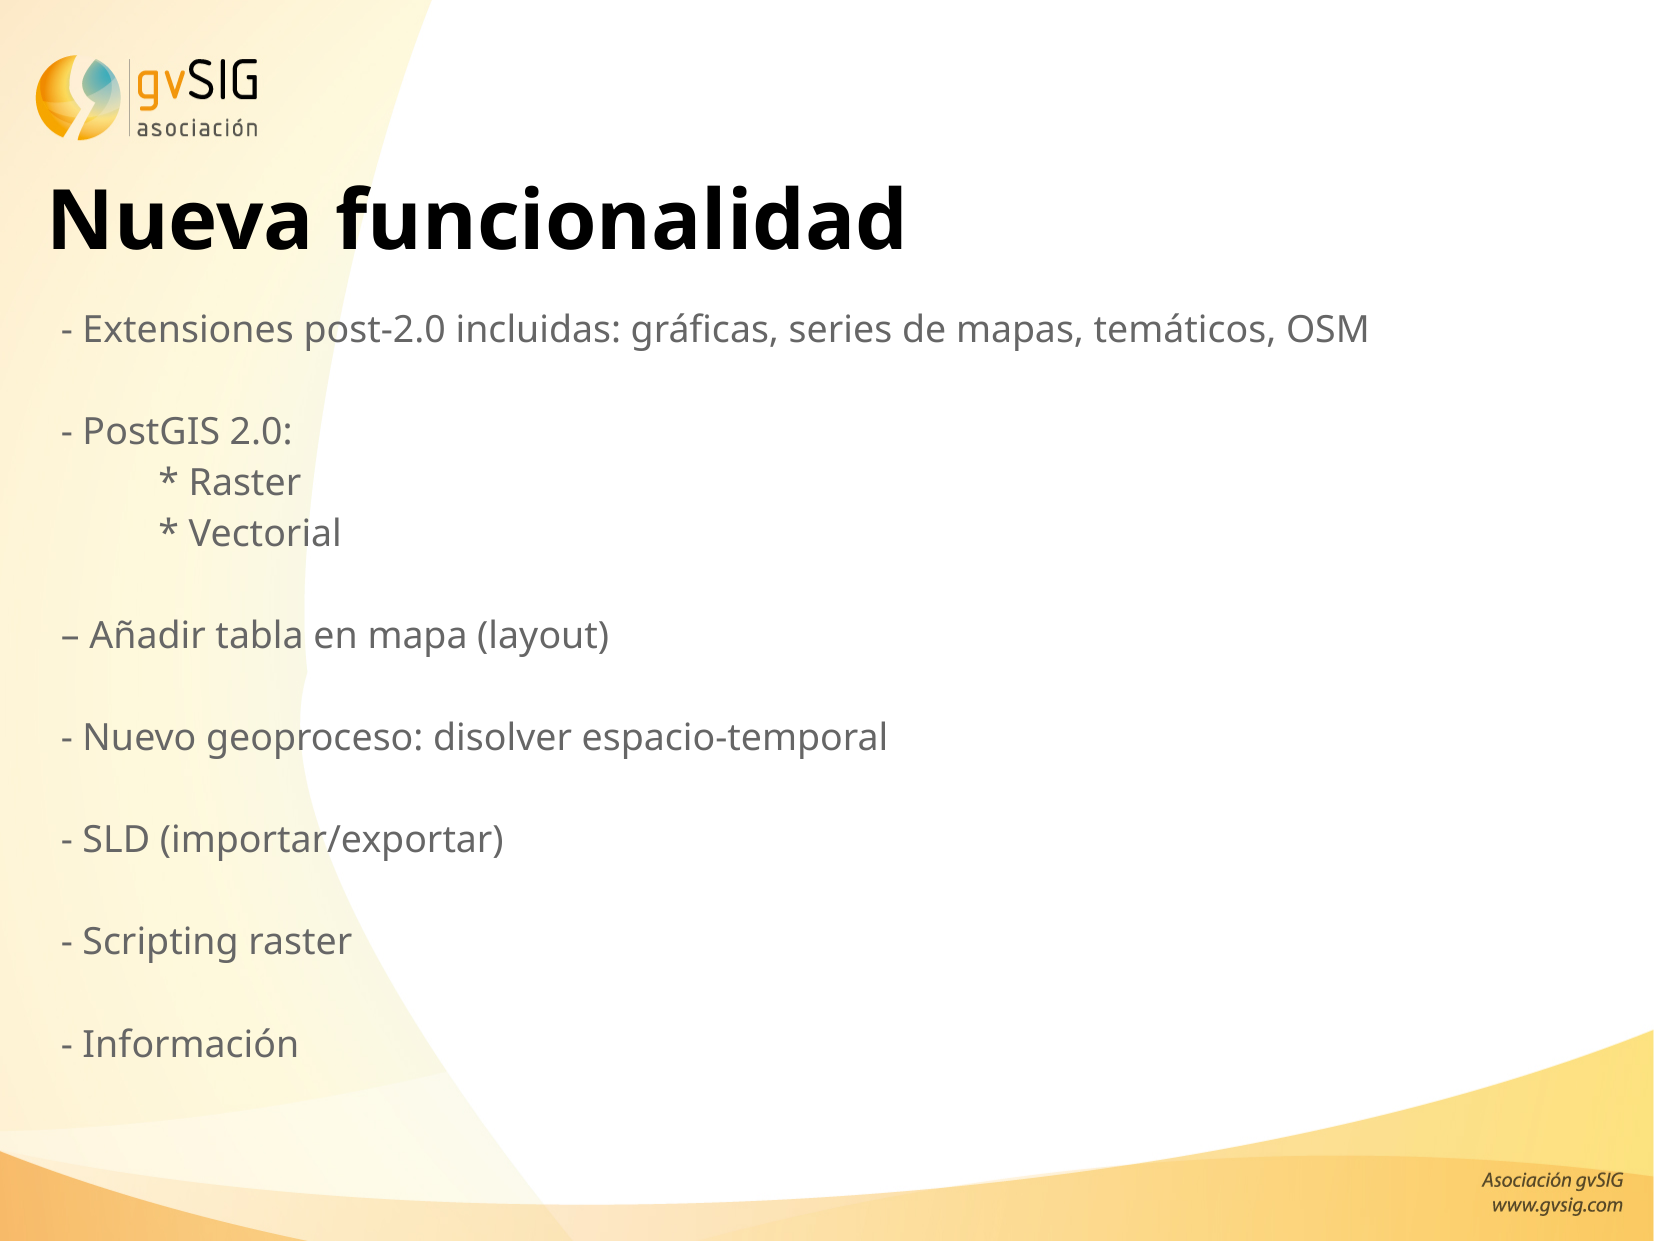

# Nueva funcionalidad
- Extensiones post-2.0 incluidas: gráficas, series de mapas, temáticos, OSM
- PostGIS 2.0:
 * Raster
 * Vectorial
– Añadir tabla en mapa (layout)
- Nuevo geoproceso: disolver espacio-temporal
- SLD (importar/exportar)
- Scripting raster
- Información